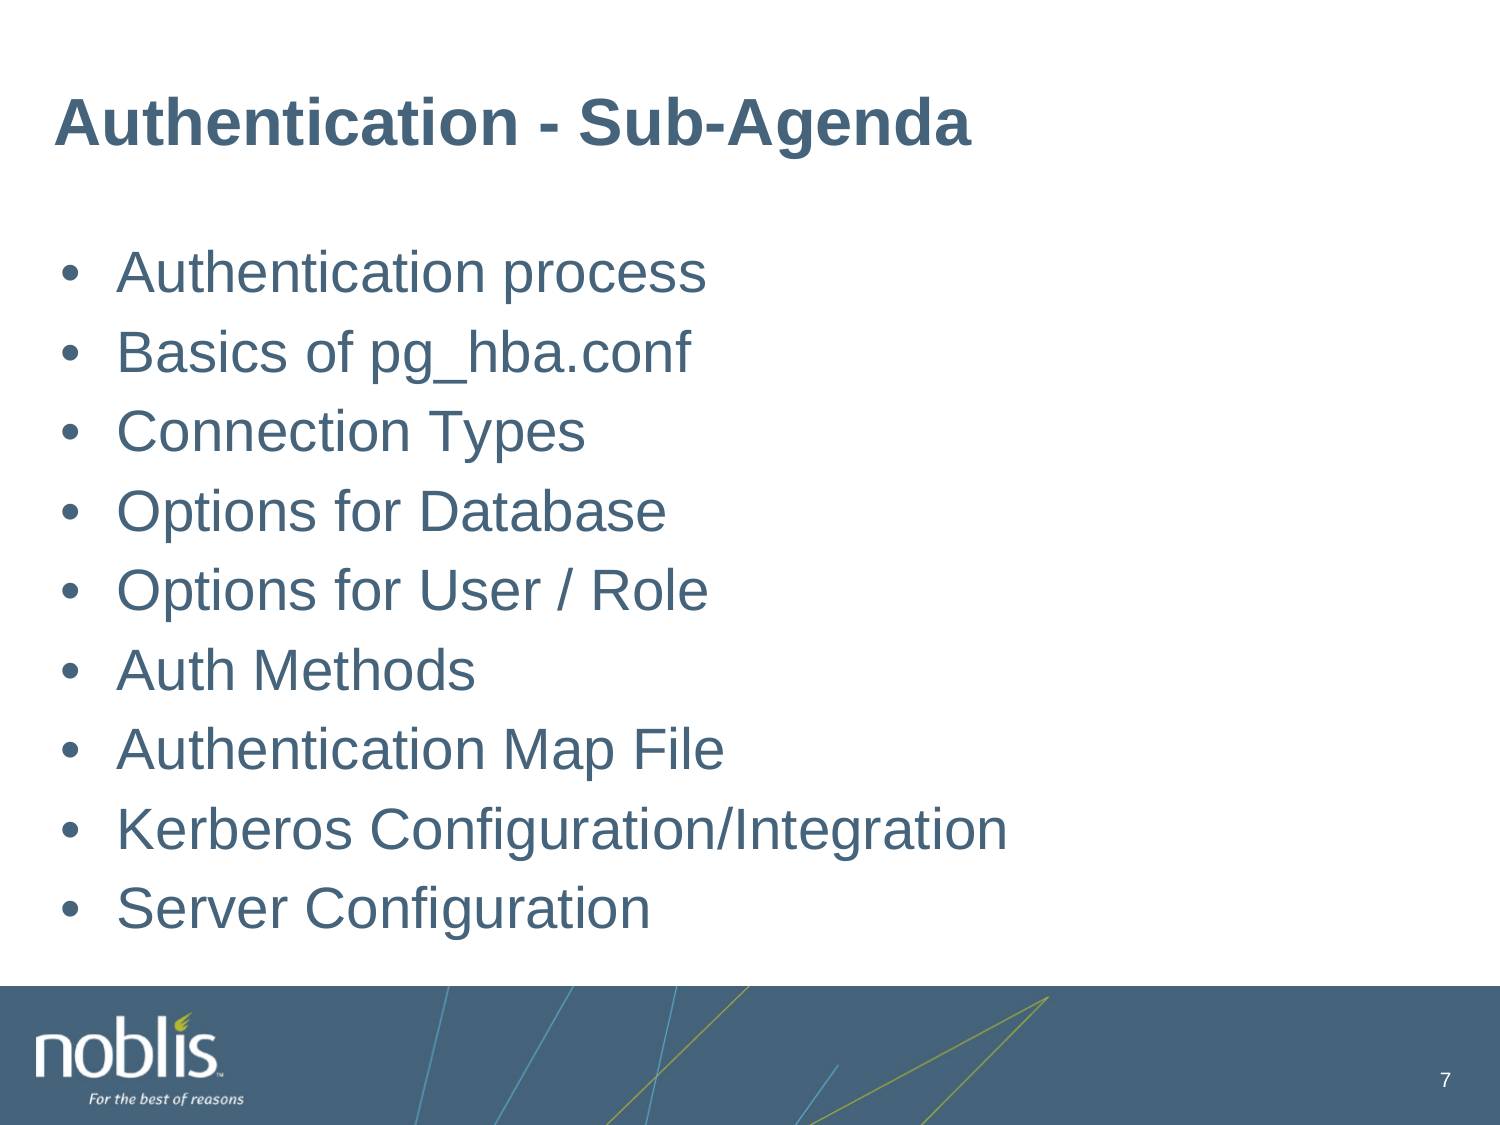

# Authentication - Sub-Agenda
Authentication process
Basics of pg_hba.conf
Connection Types
Options for Database
Options for User / Role
Auth Methods
Authentication Map File
Kerberos Configuration/Integration
Server Configuration